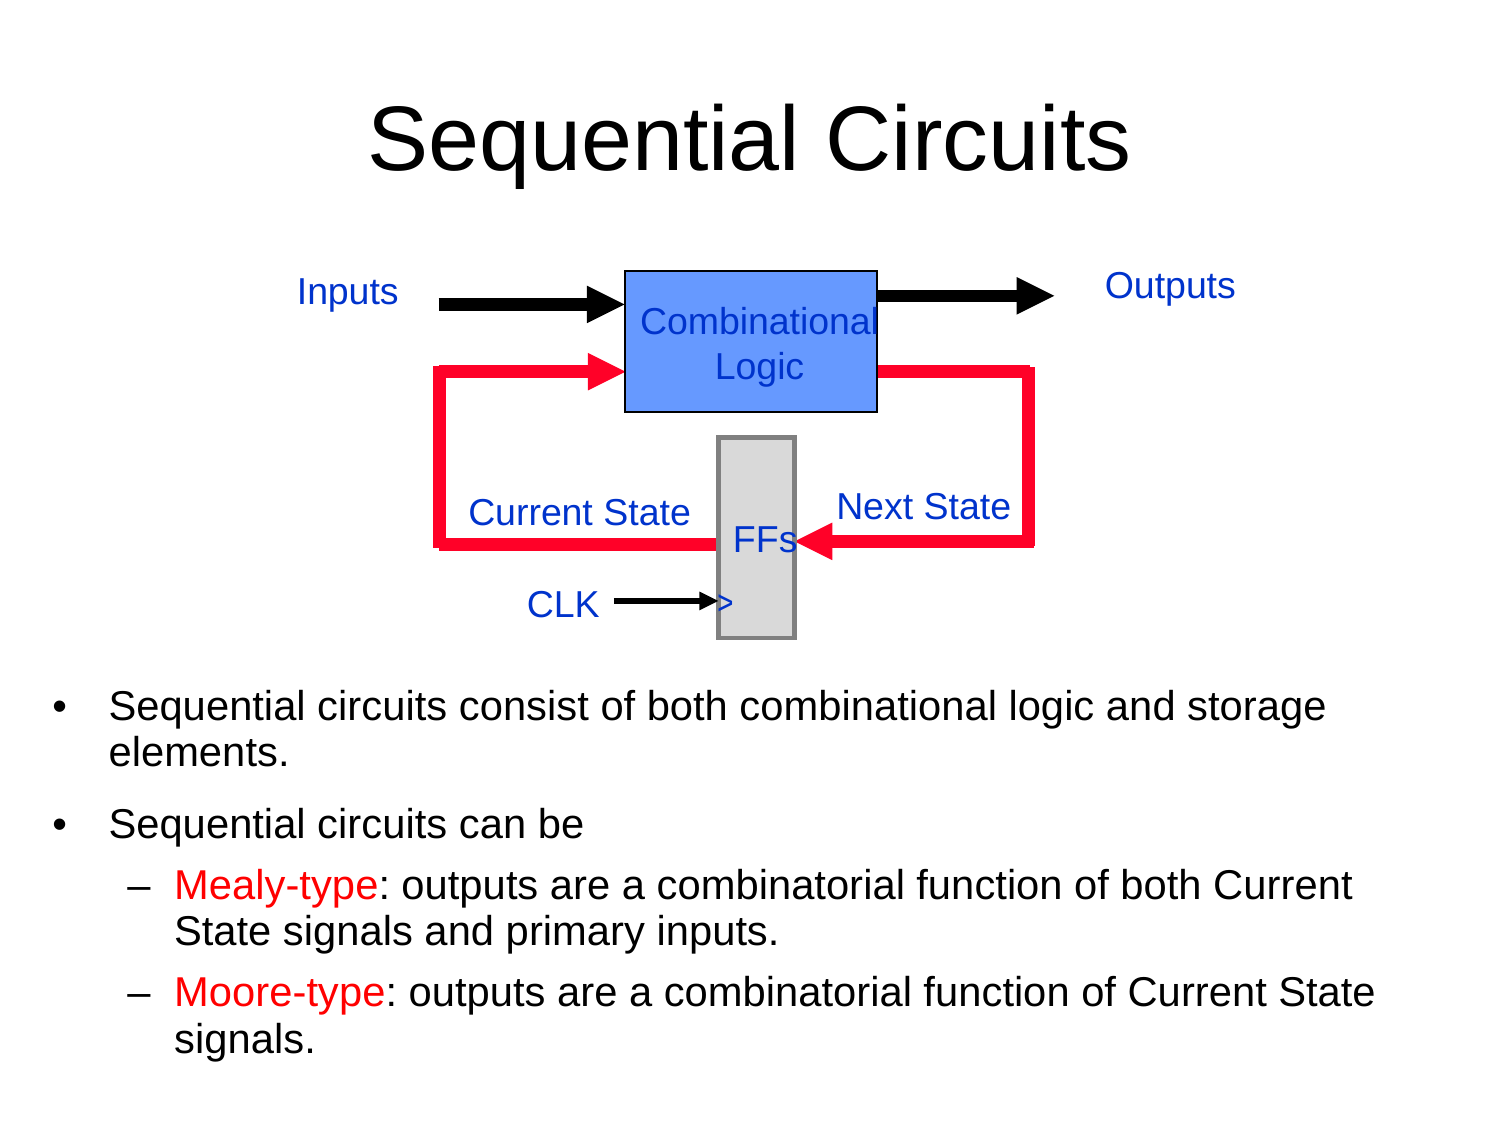

# Sequential Circuits
Outputs
Inputs
Combinational
Logic
FFs
Next State
Current State
CLK
^
Sequential circuits consist of both combinational logic and storage elements.
Sequential circuits can be
Mealy-type: outputs are a combinatorial function of both Current State signals and primary inputs.
Moore-type: outputs are a combinatorial function of Current State signals.